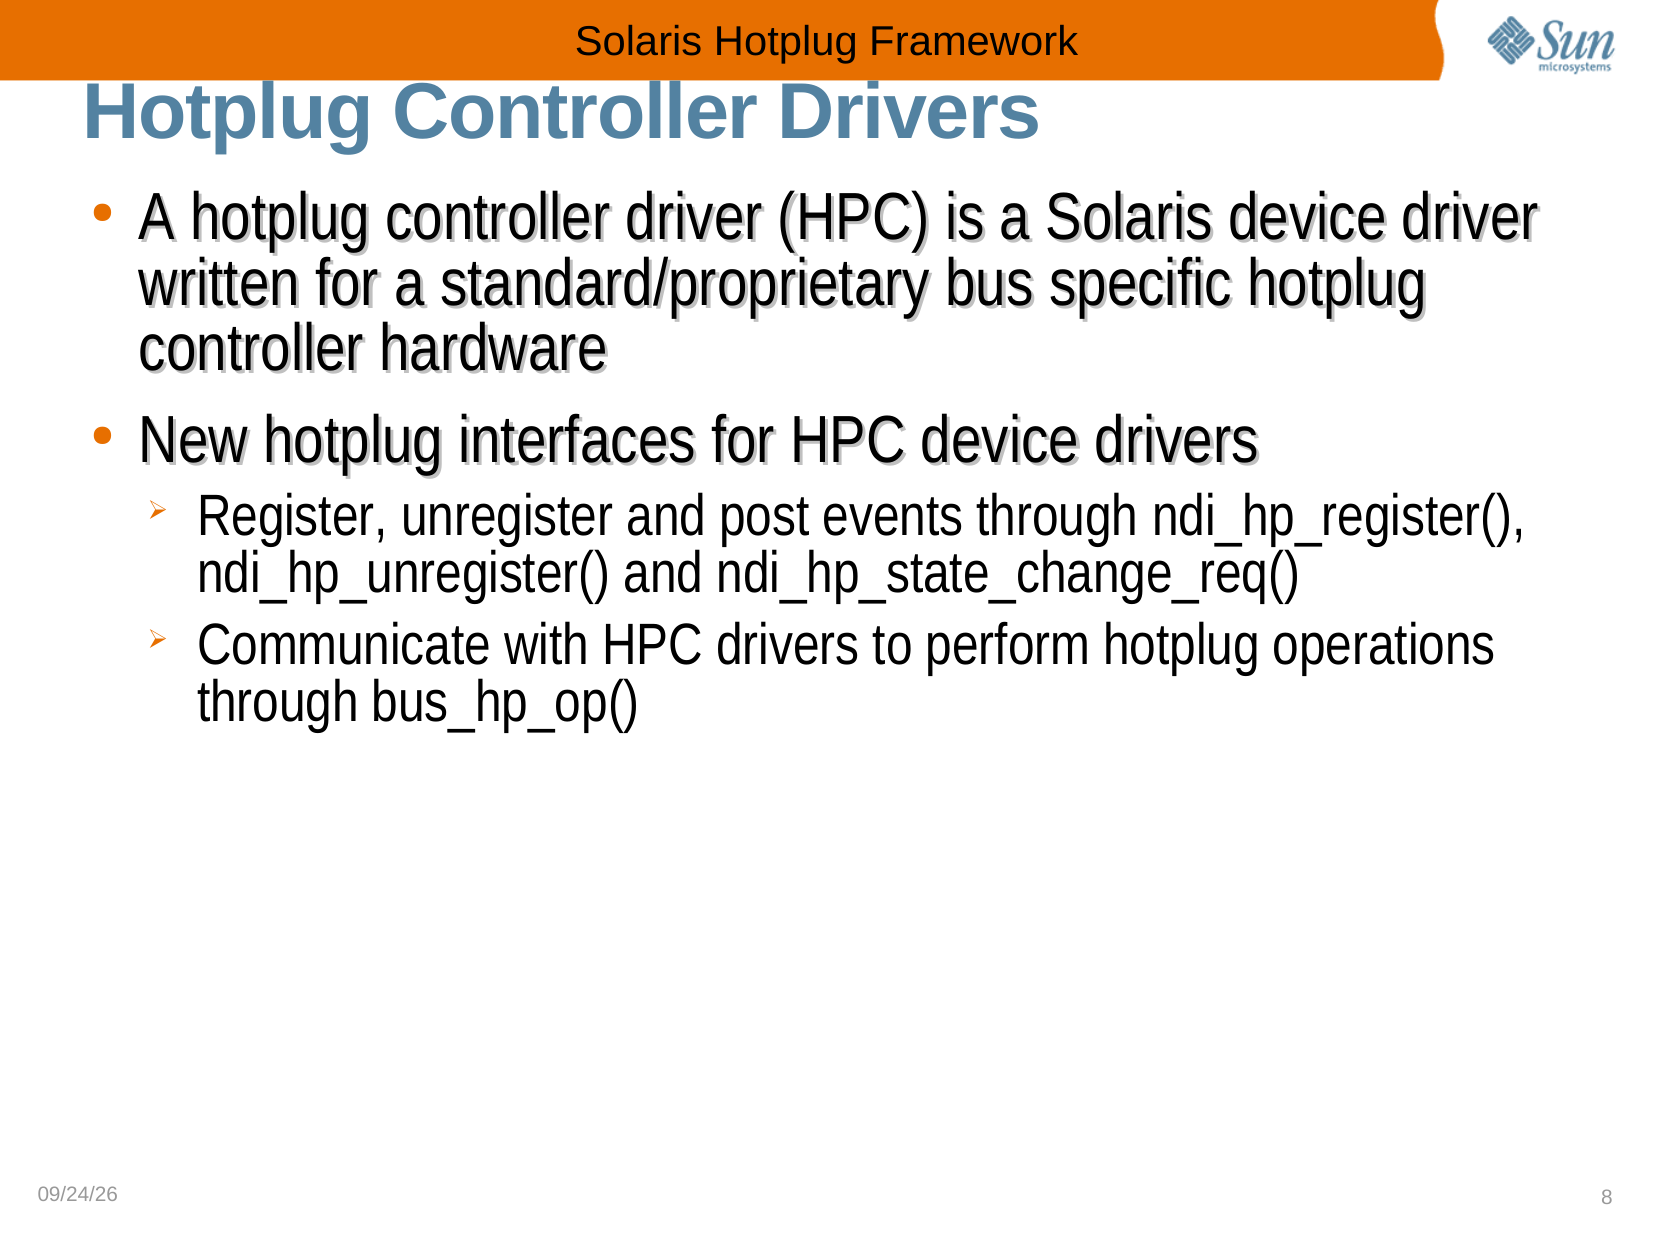

# Hotplug Controller Drivers
A hotplug controller driver (HPC) is a Solaris device driver written for a standard/proprietary bus specific hotplug controller hardware
New hotplug interfaces for HPC device drivers
Register, unregister and post events through ndi_hp_register(), ndi_hp_unregister() and ndi_hp_state_change_req()
Communicate with HPC drivers to perform hotplug operations through bus_hp_op()
8